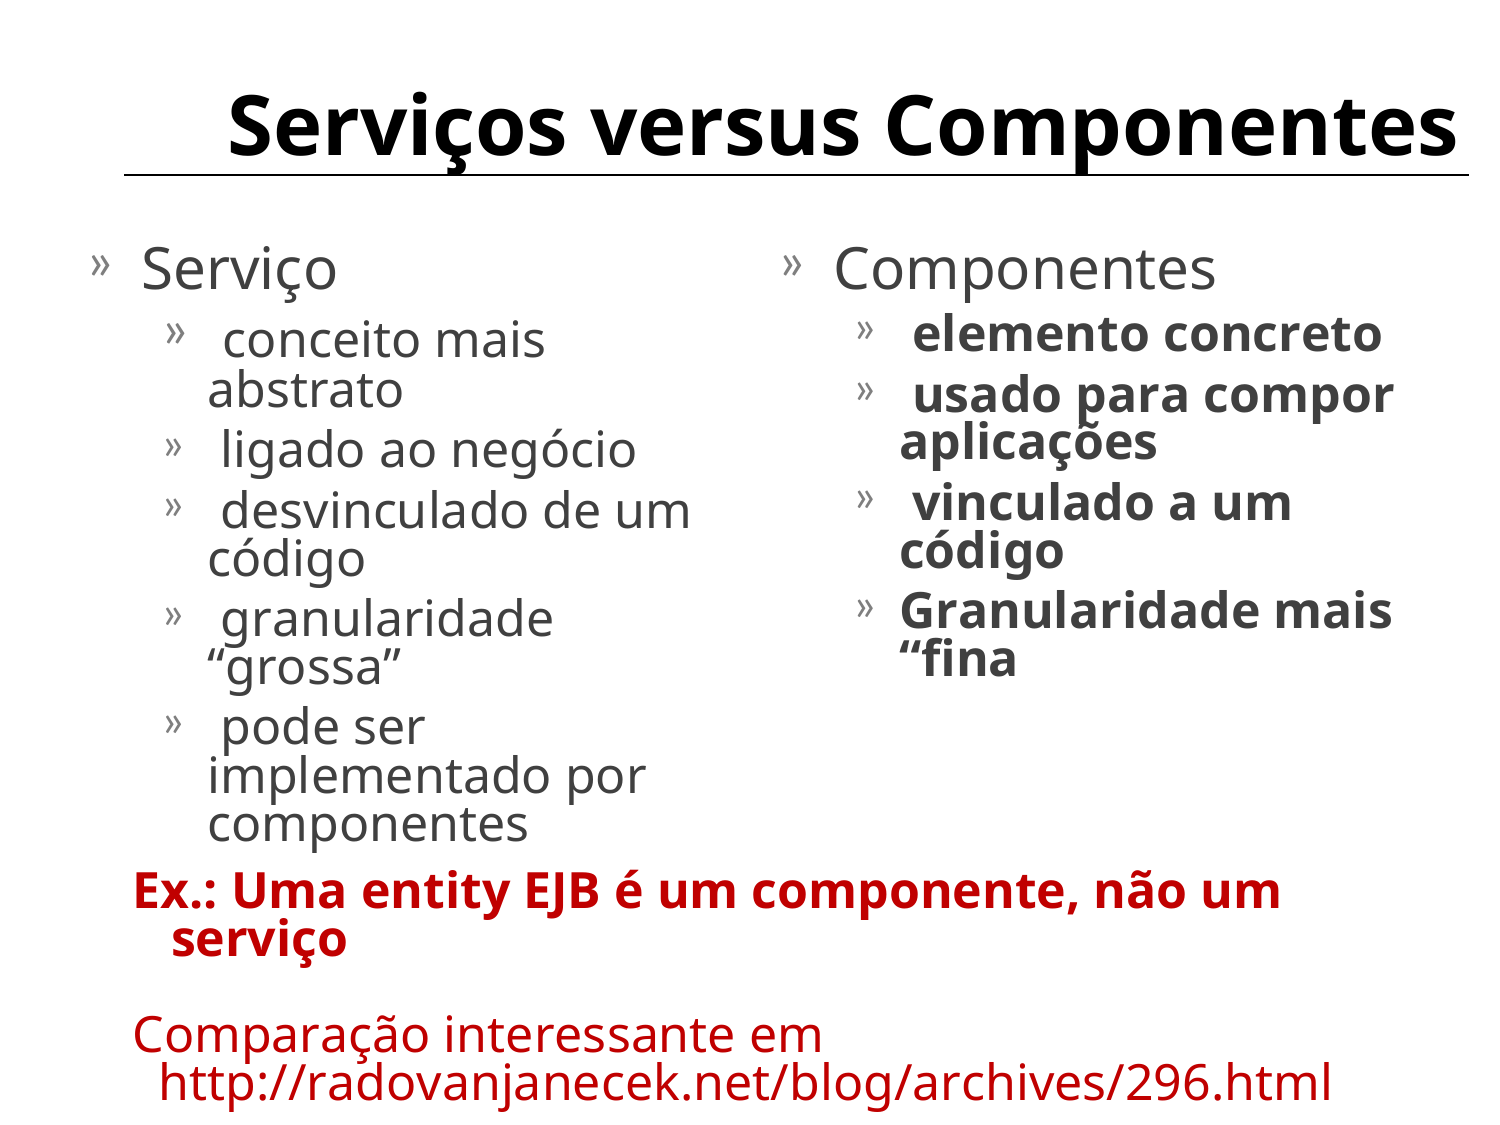

# Serviços versus Componentes
Serviço
 conceito mais abstrato
 ligado ao negócio
 desvinculado de um código
 granularidade “grossa”
 pode ser implementado por componentes
Componentes
 elemento concreto
 usado para compor aplicações
 vinculado a um código
Granularidade mais “fina
Ex.: Uma entity EJB é um componente, não um serviço
Comparação interessante em
 http://radovanjanecek.net/blog/archives/296.html